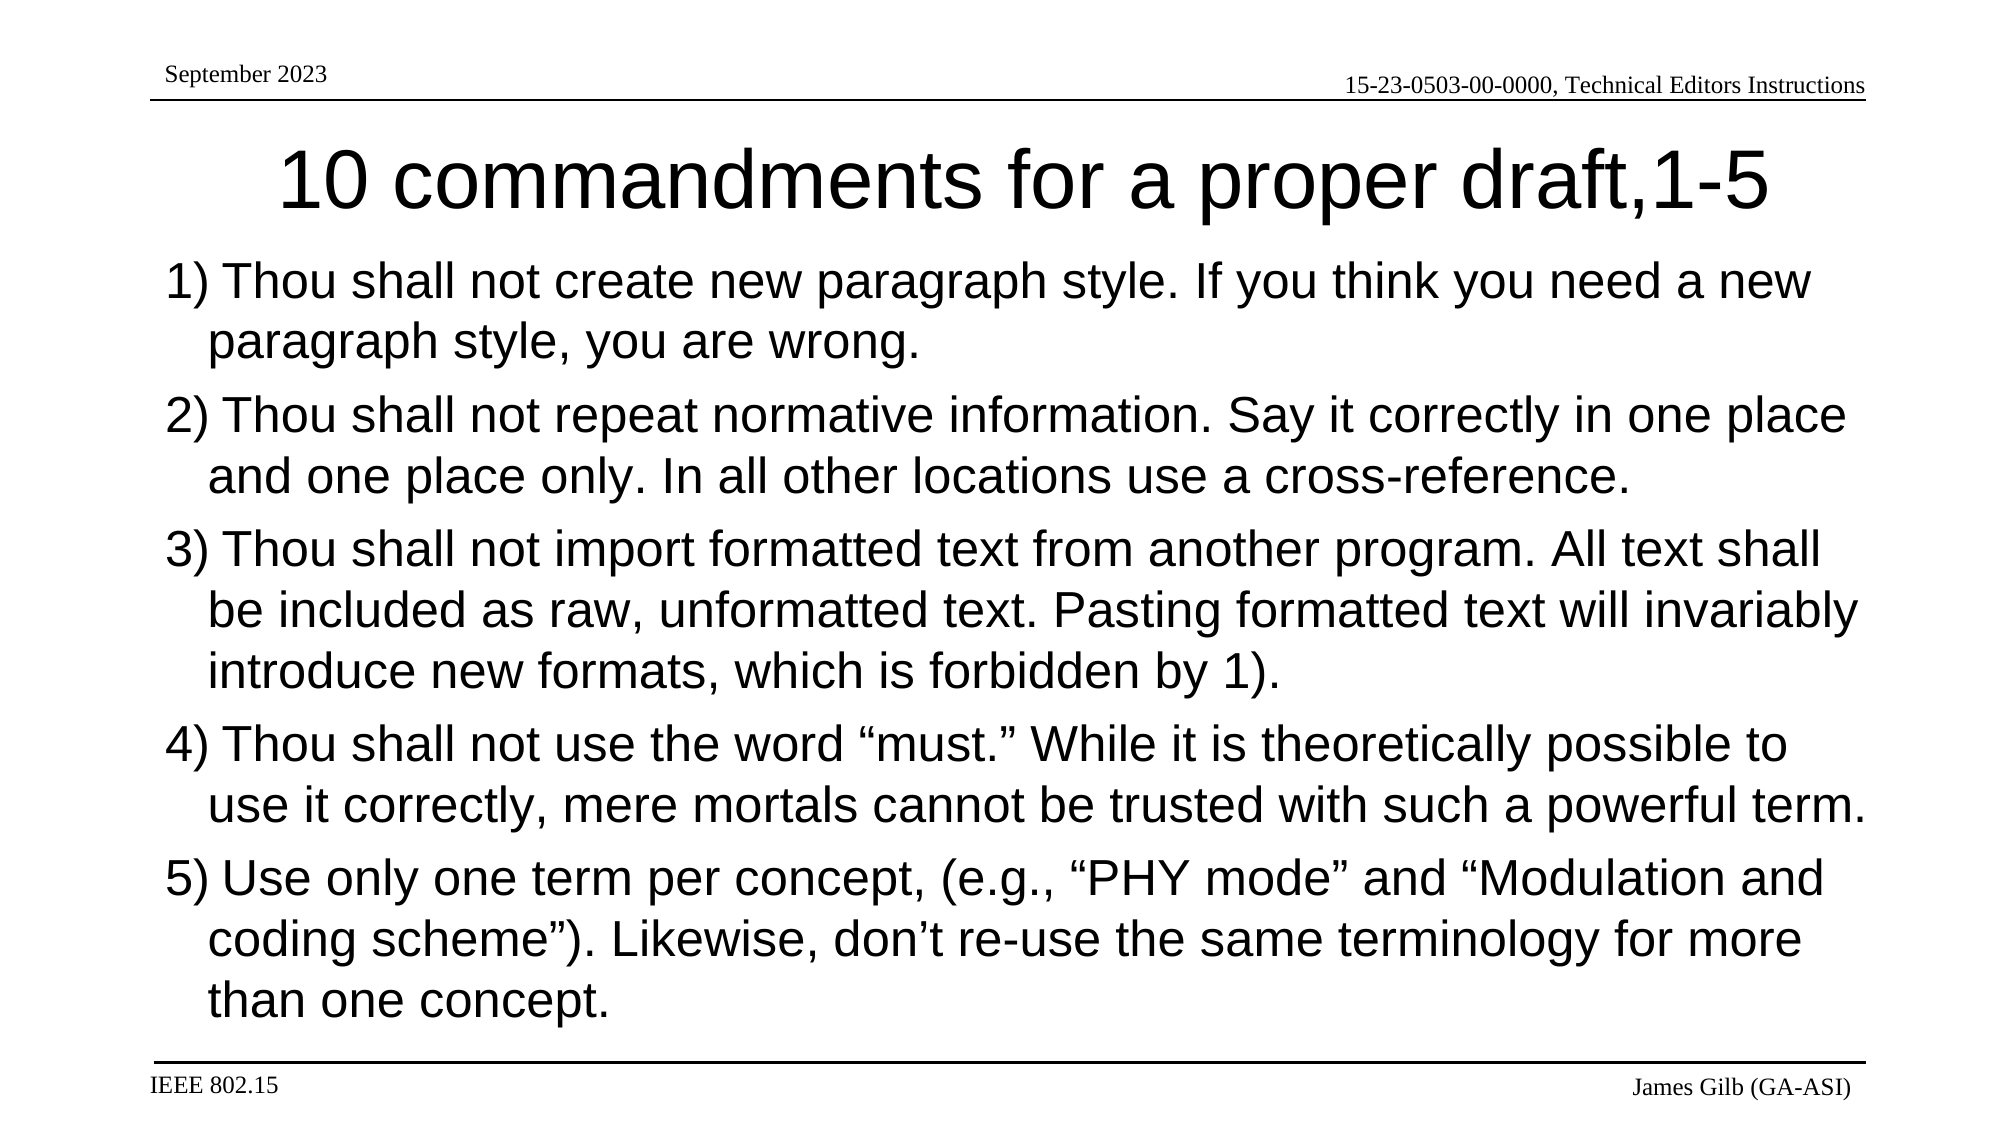

# 10 commandments for a proper draft,1-5
 Thou shall not create new paragraph style. If you think you need a new paragraph style, you are wrong.
 Thou shall not repeat normative information. Say it correctly in one place and one place only. In all other locations use a cross-reference.
 Thou shall not import formatted text from another program. All text shall be included as raw, unformatted text. Pasting formatted text will invariably introduce new formats, which is forbidden by 1).
 Thou shall not use the word “must.” While it is theoretically possible to use it correctly, mere mortals cannot be trusted with such a powerful term.
 Use only one term per concept, (e.g., “PHY mode” and “Modulation and coding scheme”). Likewise, don’t re-use the same terminology for more than one concept.